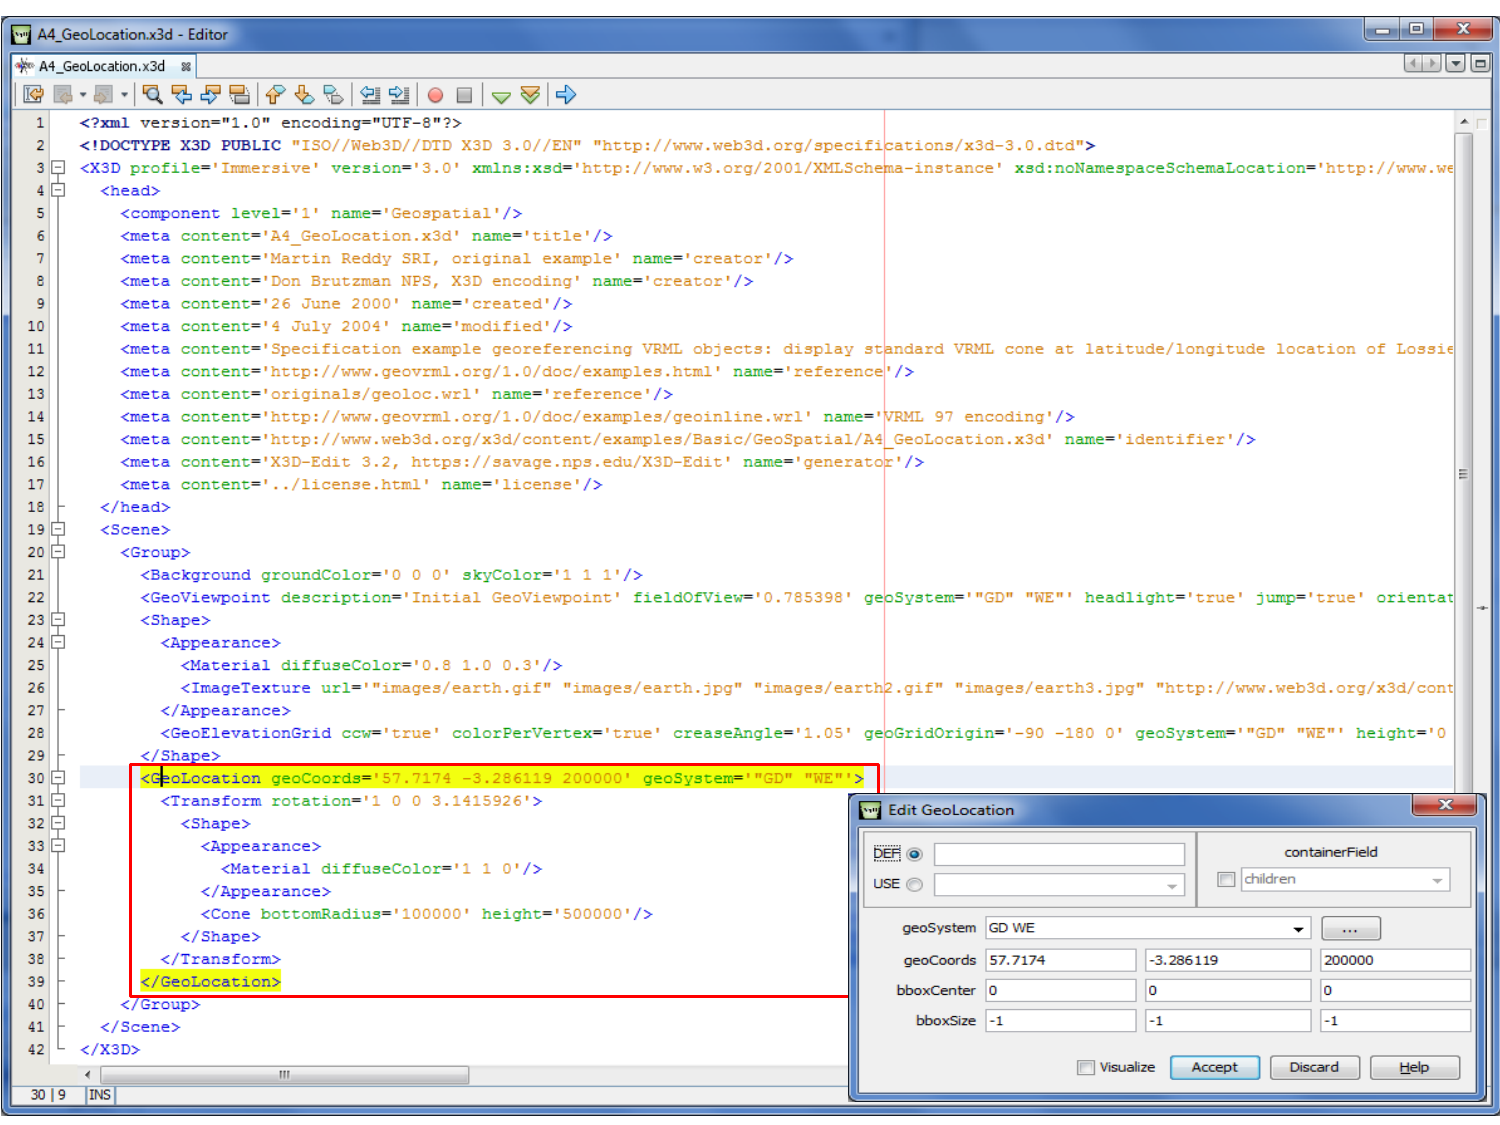

# GeoLocation example, node editor in X3D-Edit